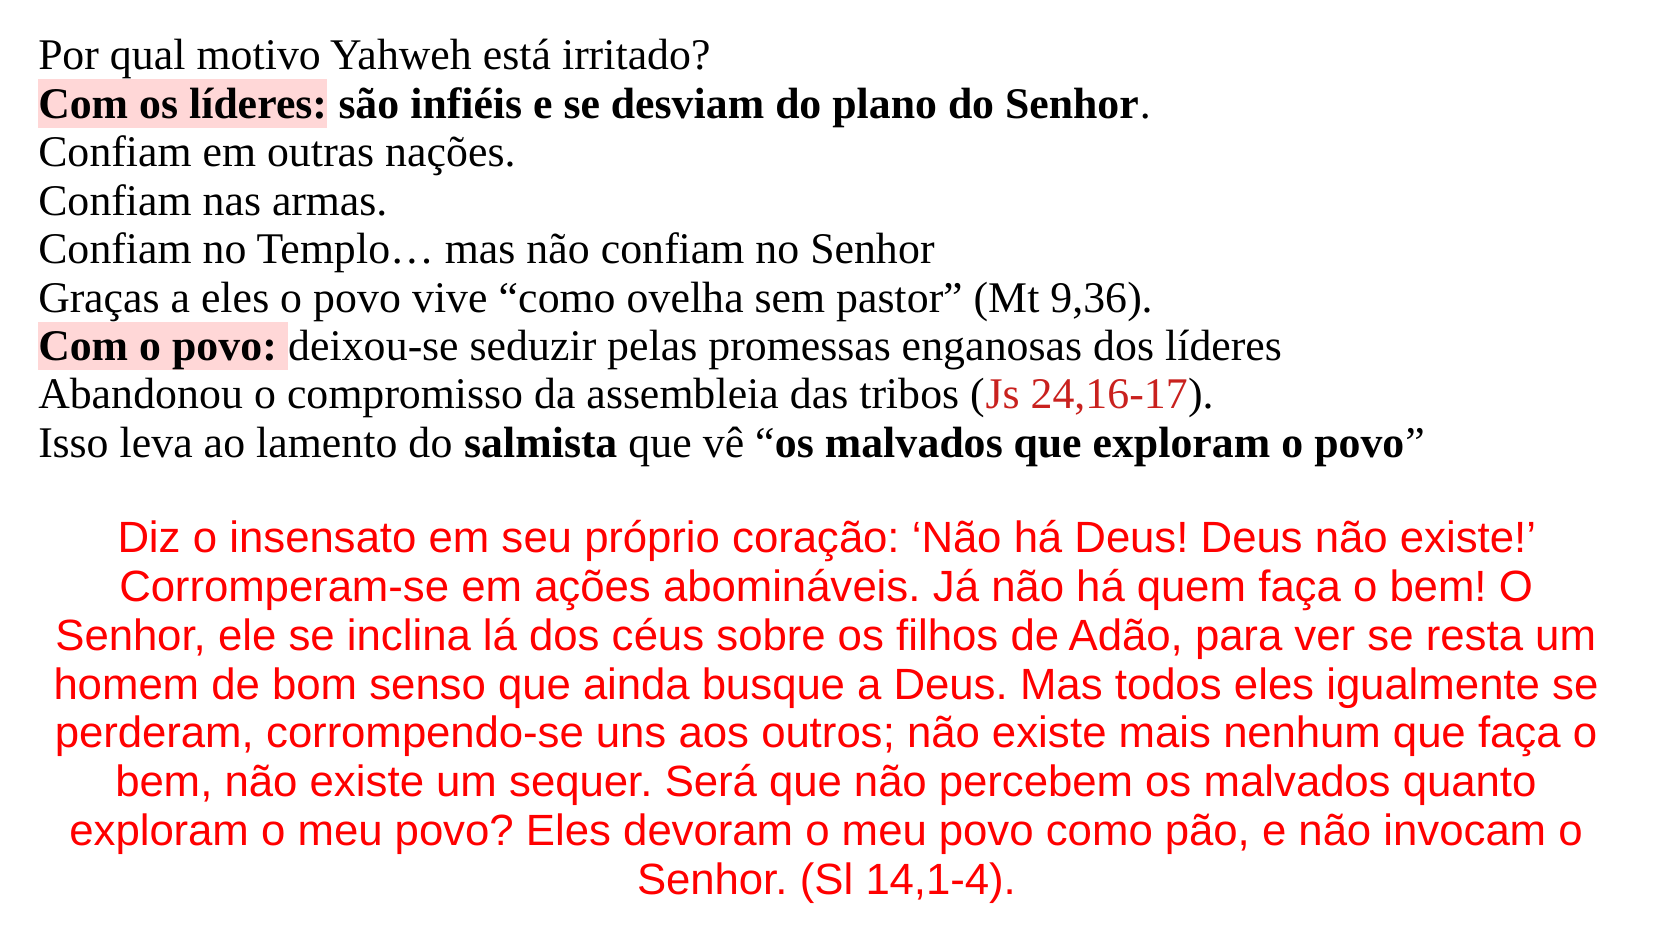

Por qual motivo Yahweh está irritado?
Com os líderes: são infiéis e se desviam do plano do Senhor.
Confiam em outras nações.
Confiam nas armas.
Confiam no Templo… mas não confiam no Senhor
Graças a eles o povo vive “como ovelha sem pastor” (Mt 9,36).
Com o povo: deixou-se seduzir pelas promessas enganosas dos líderes
Abandonou o compromisso da assembleia das tribos (Js 24,16-17).
Isso leva ao lamento do salmista que vê “os malvados que exploram o povo”
Diz o insensato em seu próprio coração: ‘Não há Deus! Deus não existe!’ Corromperam-se em ações abomináveis. Já não há quem faça o bem! O Senhor, ele se inclina lá dos céus sobre os filhos de Adão, para ver se resta um homem de bom senso que ainda busque a Deus. Mas todos eles igualmente se perderam, corrompendo-se uns aos outros; não existe mais nenhum que faça o bem, não existe um sequer. Será que não percebem os malvados quanto exploram o meu povo? Eles devoram o meu povo como pão, e não invocam o Senhor. (Sl 14,1-4).